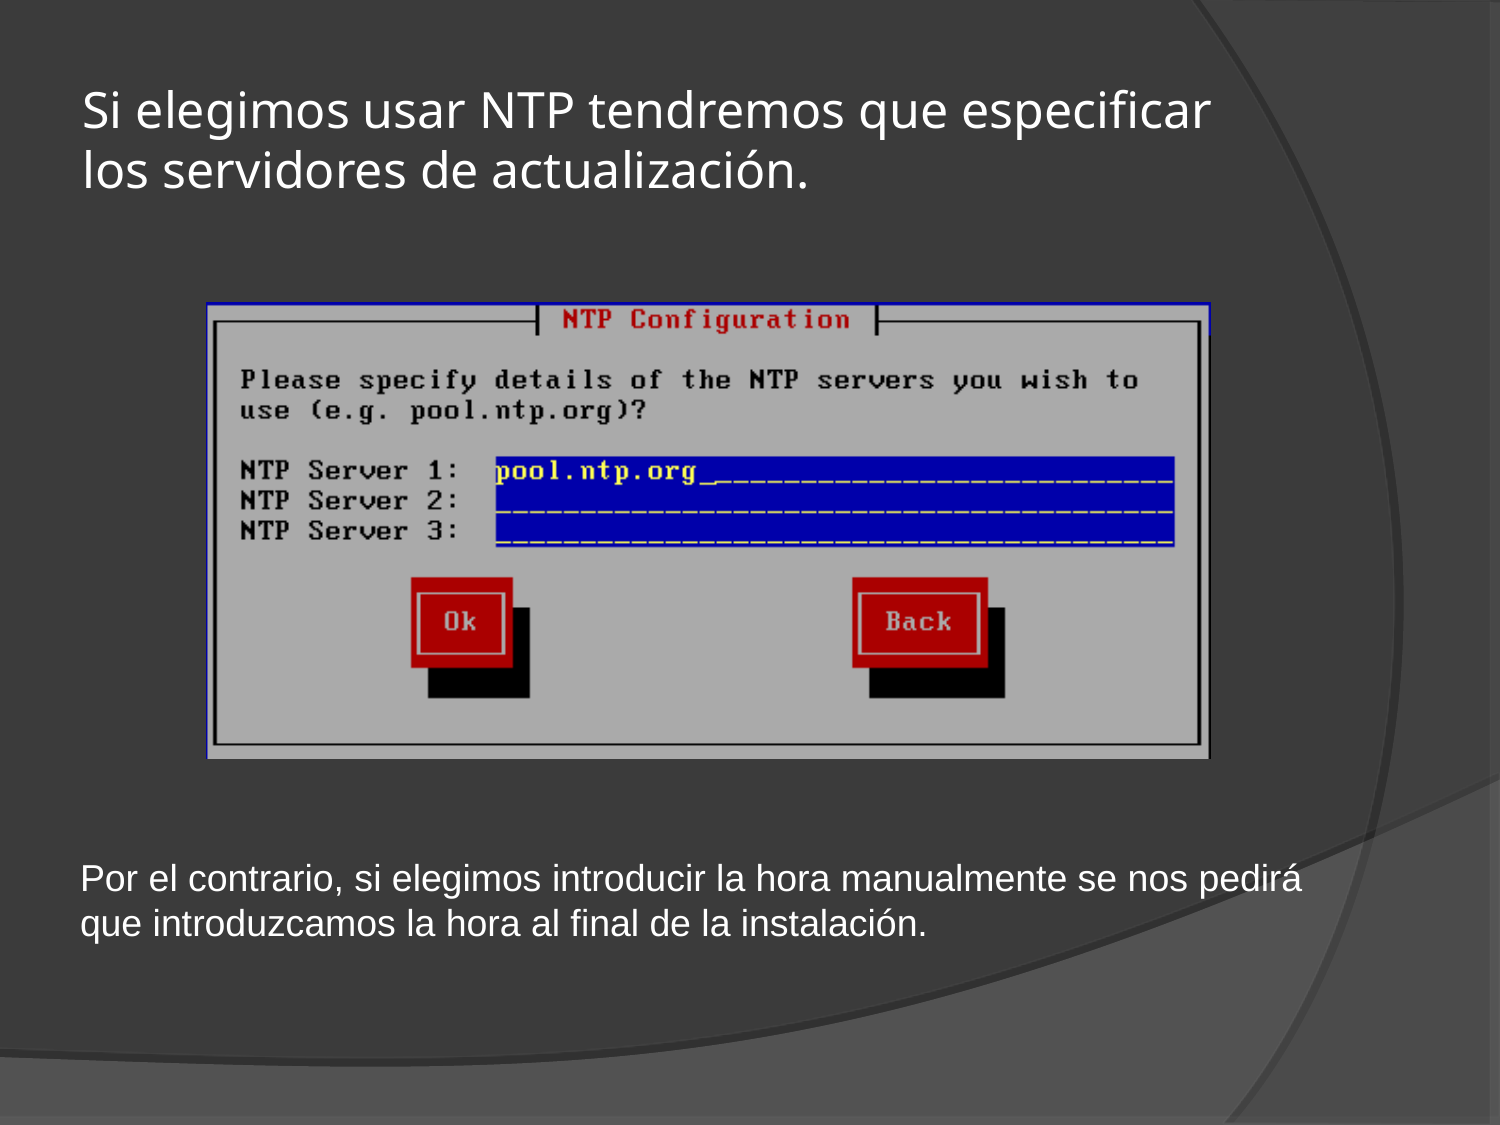

# Si elegimos usar NTP tendremos que especificar los servidores de actualización.
Por el contrario, si elegimos introducir la hora manualmente se nos pedirá que introduzcamos la hora al final de la instalación.